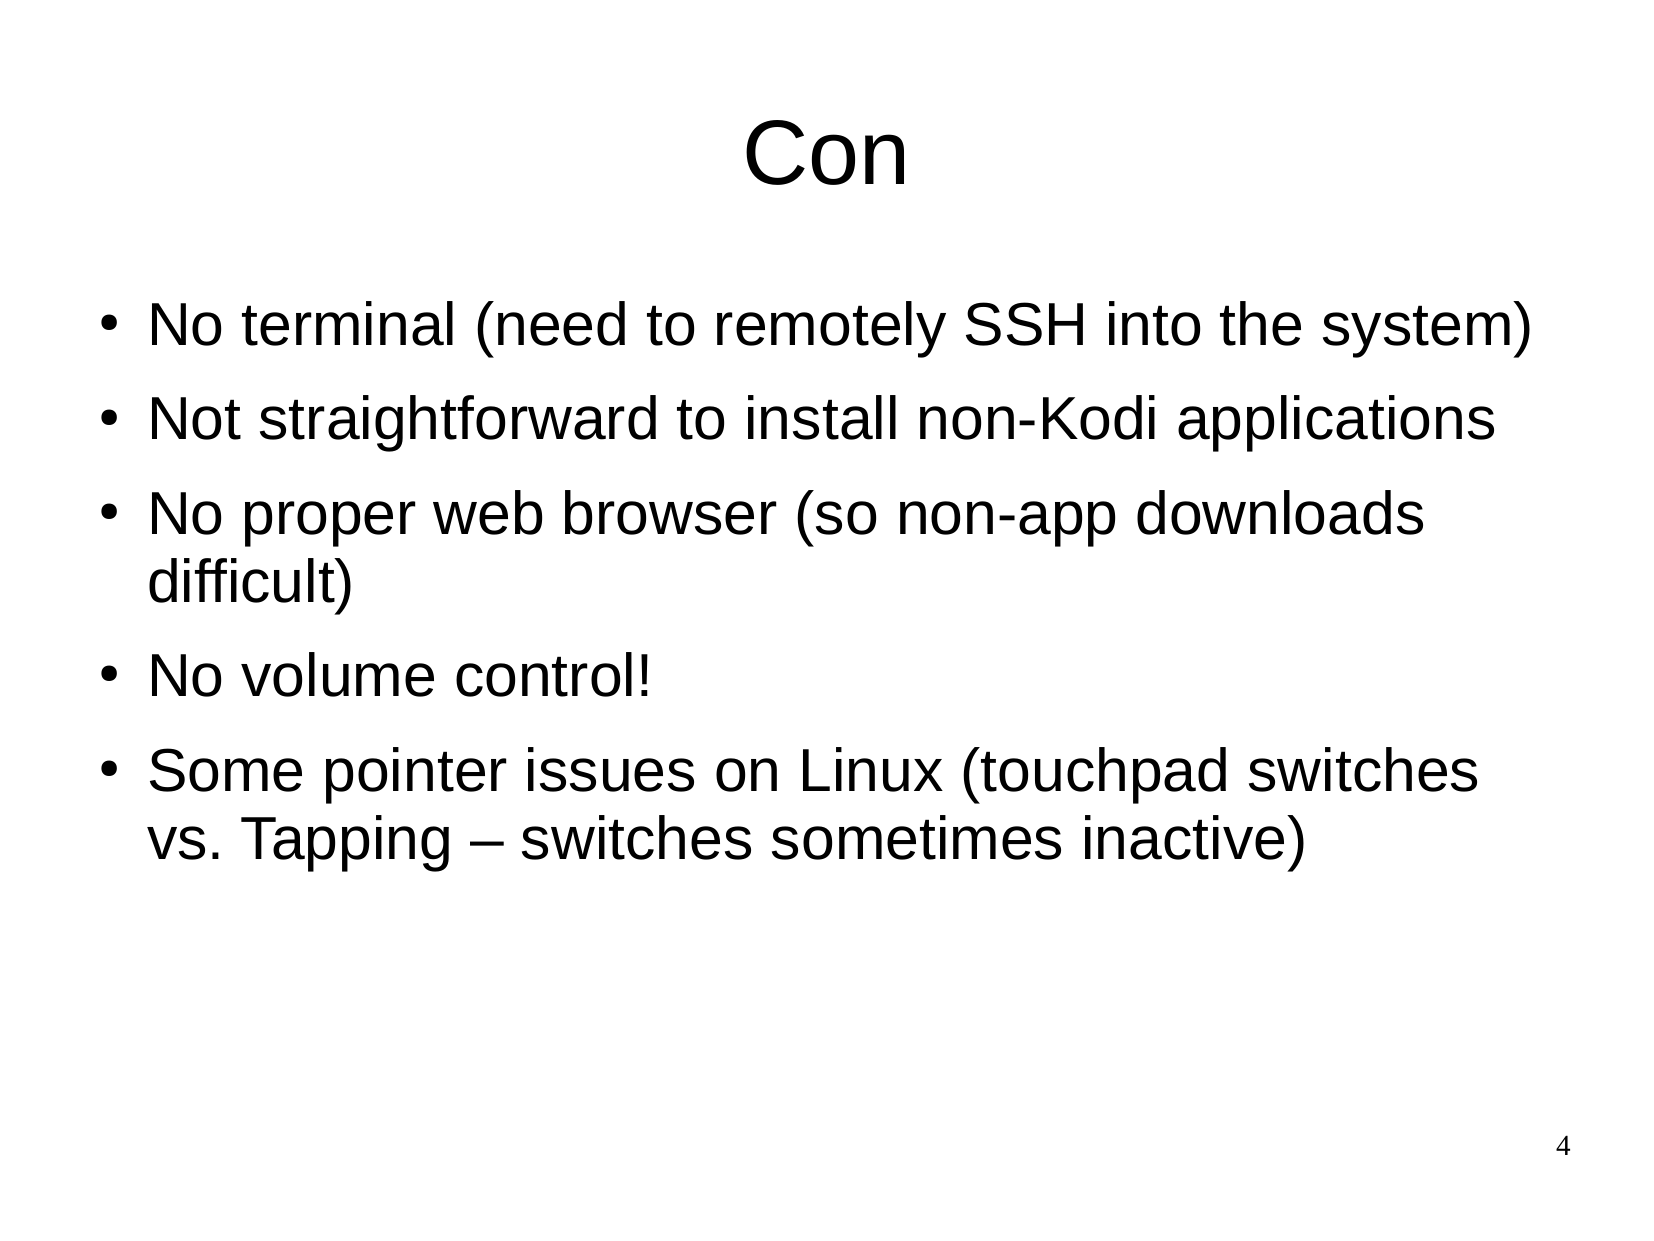

# Con
No terminal (need to remotely SSH into the system)
Not straightforward to install non-Kodi applications
No proper web browser (so non-app downloads difficult)
No volume control!
Some pointer issues on Linux (touchpad switches vs. Tapping – switches sometimes inactive)
4